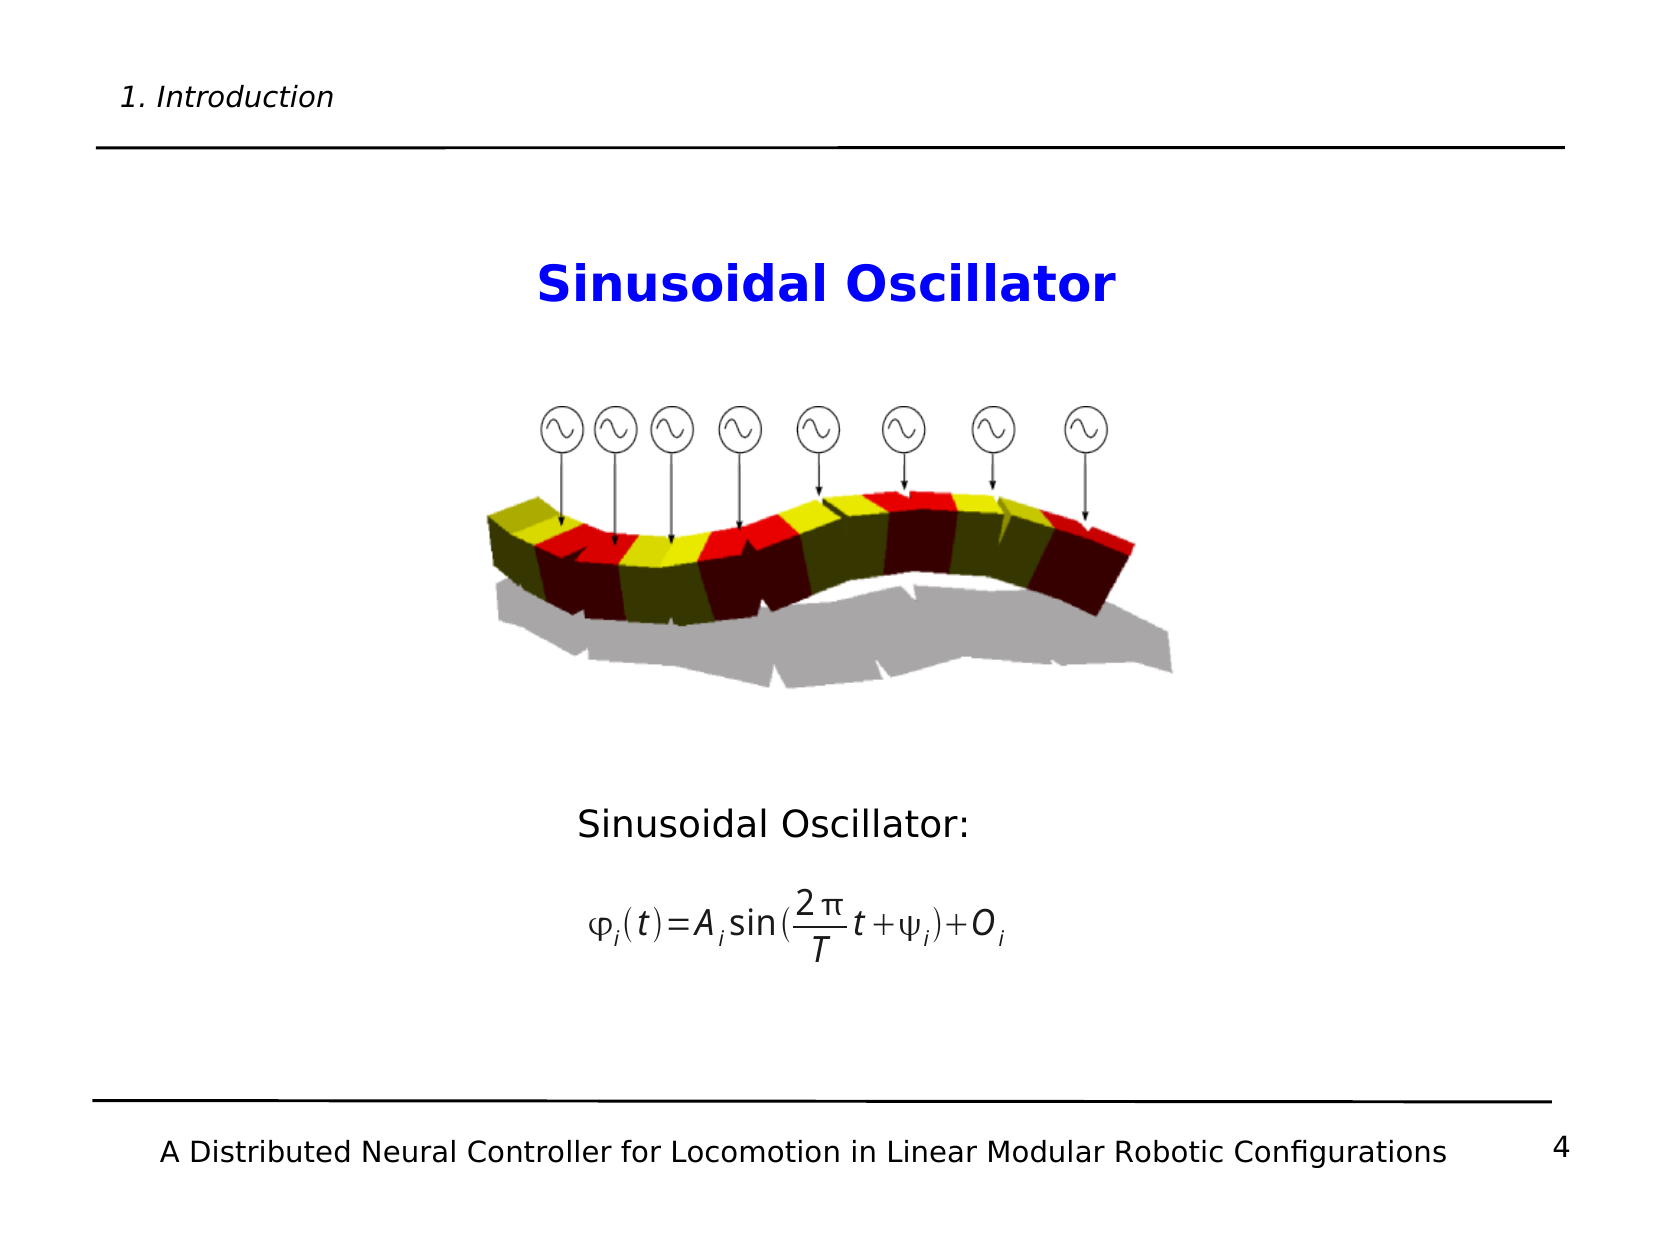

1. Introduction
Sinusoidal Oscillator
Sinusoidal Oscillator:
A Distributed Neural Controller for Locomotion in Linear Modular Robotic Configurations
4